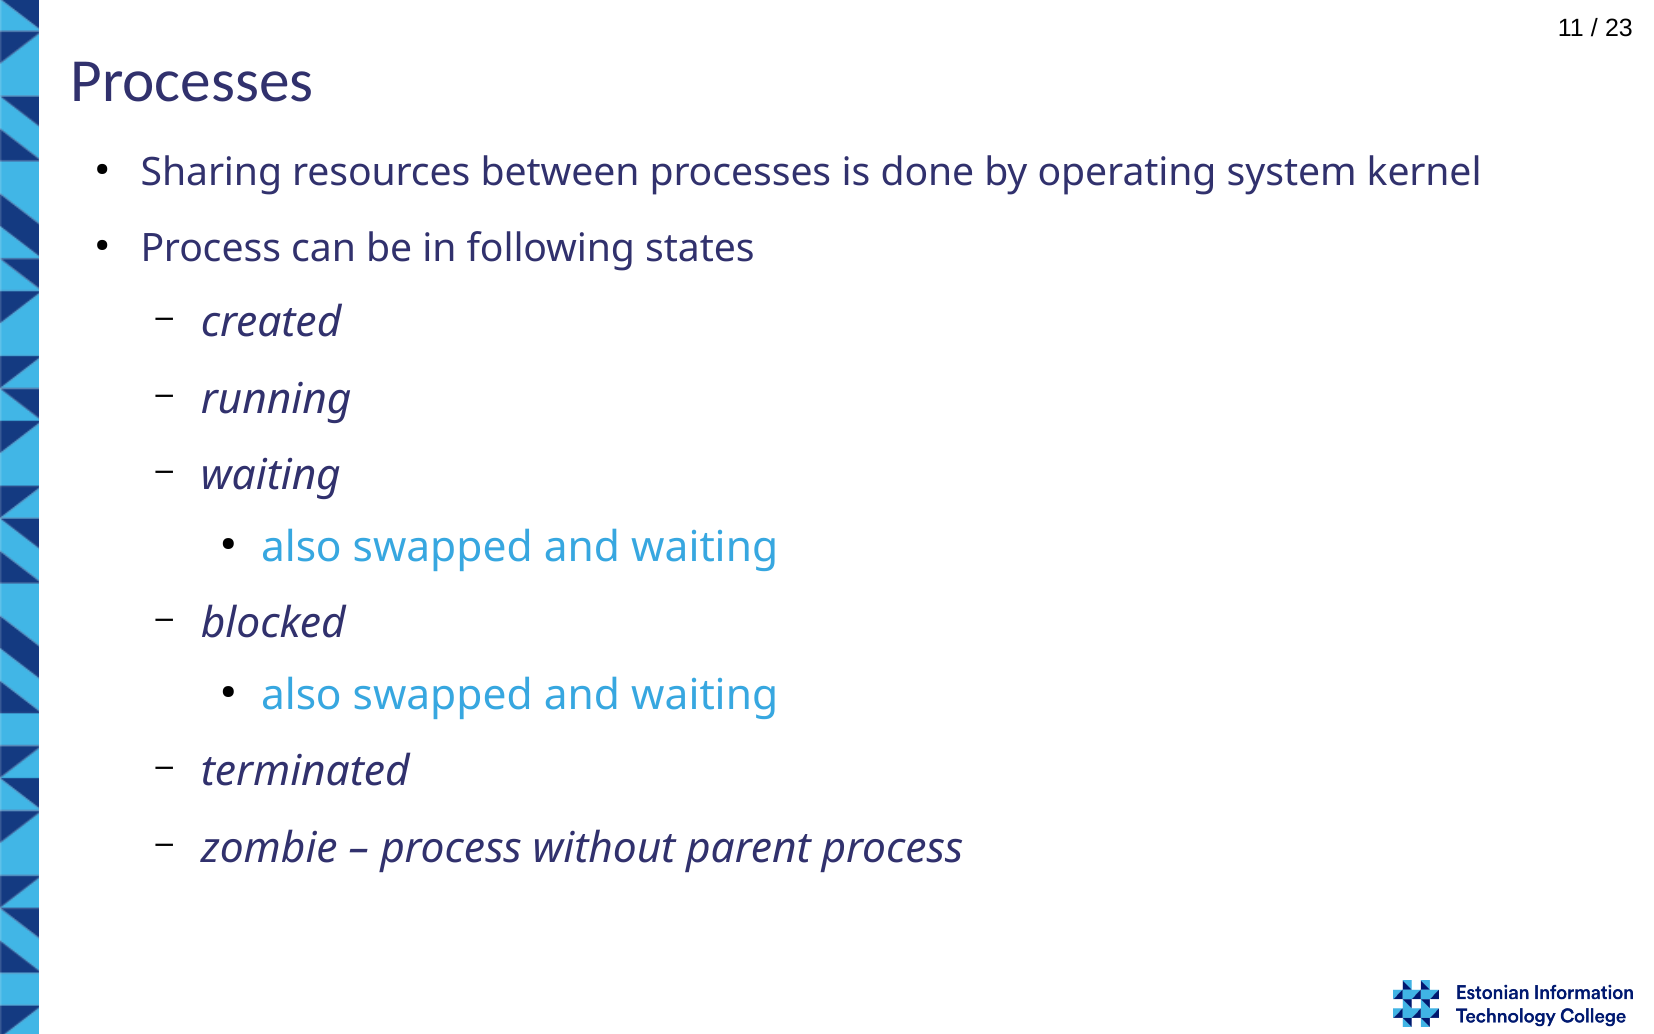

# Processes
Sharing resources between processes is done by operating system kernel
Process can be in following states
created
running
waiting
also swapped and waiting
blocked
also swapped and waiting
terminated
zombie – process without parent process